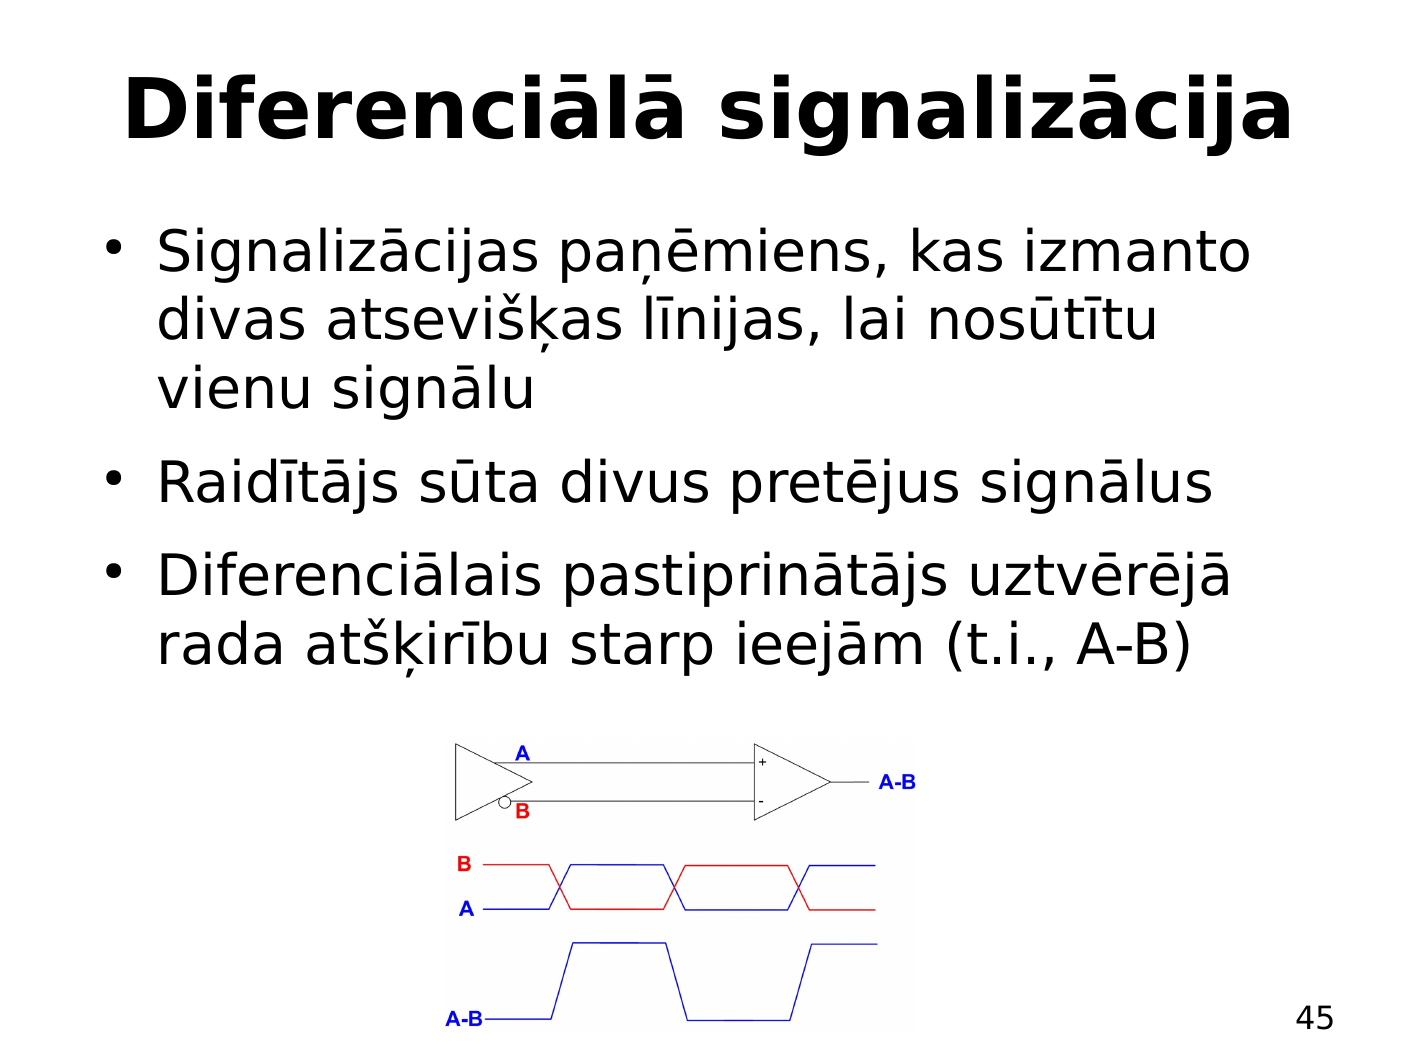

# Diferenciālā signalizācija
Signalizācijas paņēmiens, kas izmanto divas atsevišķas līnijas, lai nosūtītu vienu signālu
Raidītājs sūta divus pretējus signālus
Diferenciālais pastiprinātājs uztvērējā rada atšķirību starp ieejām (t.i., A-B)